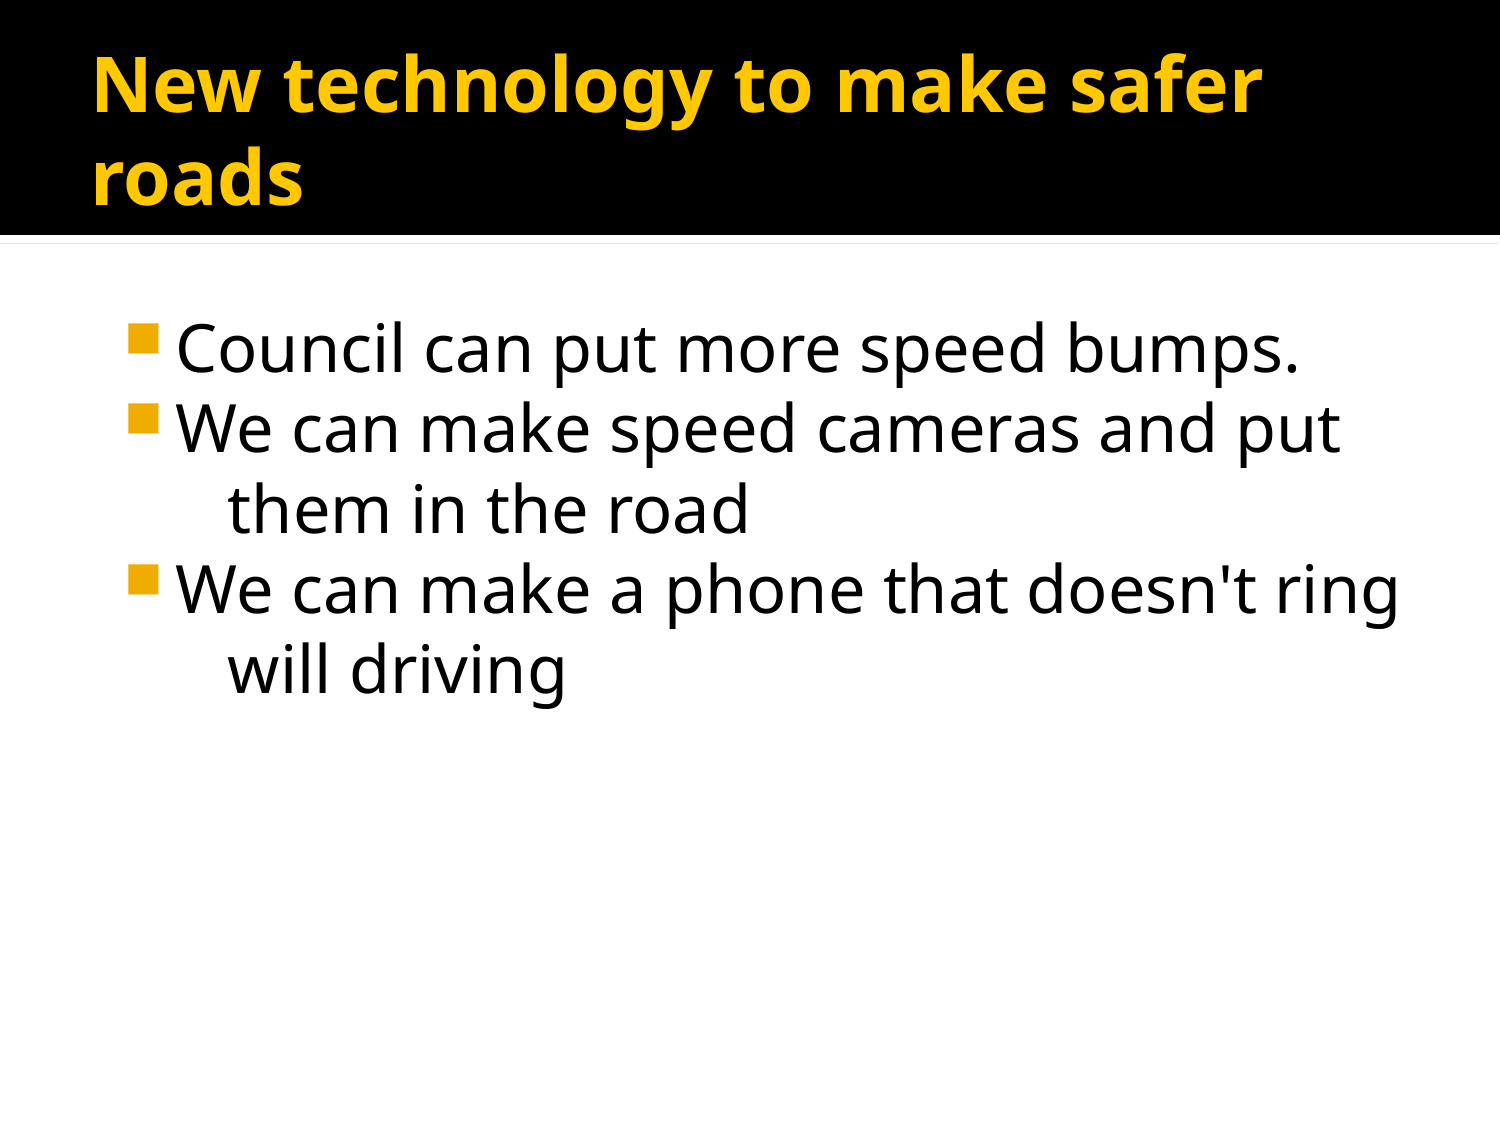

# New technology to make safer roads
Council can put more speed bumps.
We can make speed cameras and put them in the road
We can make a phone that doesn't ring will driving